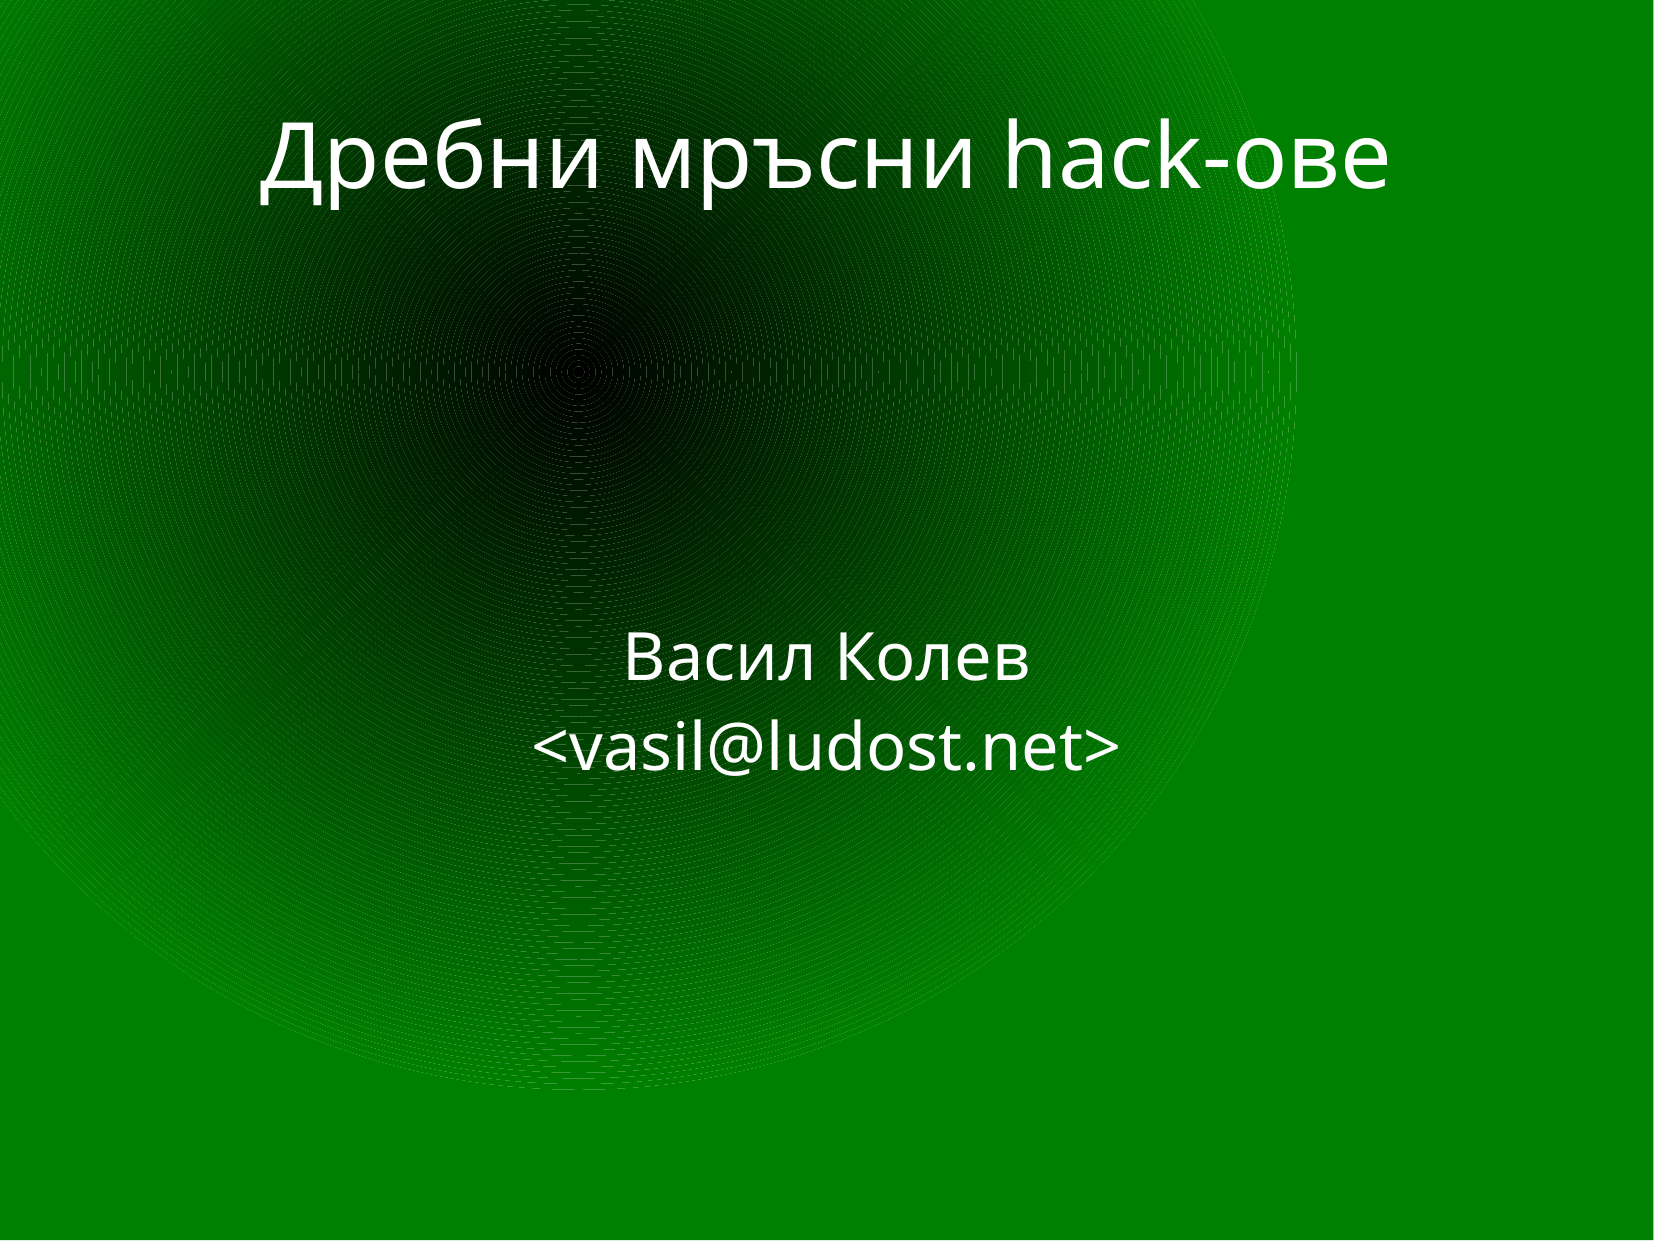

# Дребни мръсни hack-ове
Васил Колев
<vasil@ludost.net>